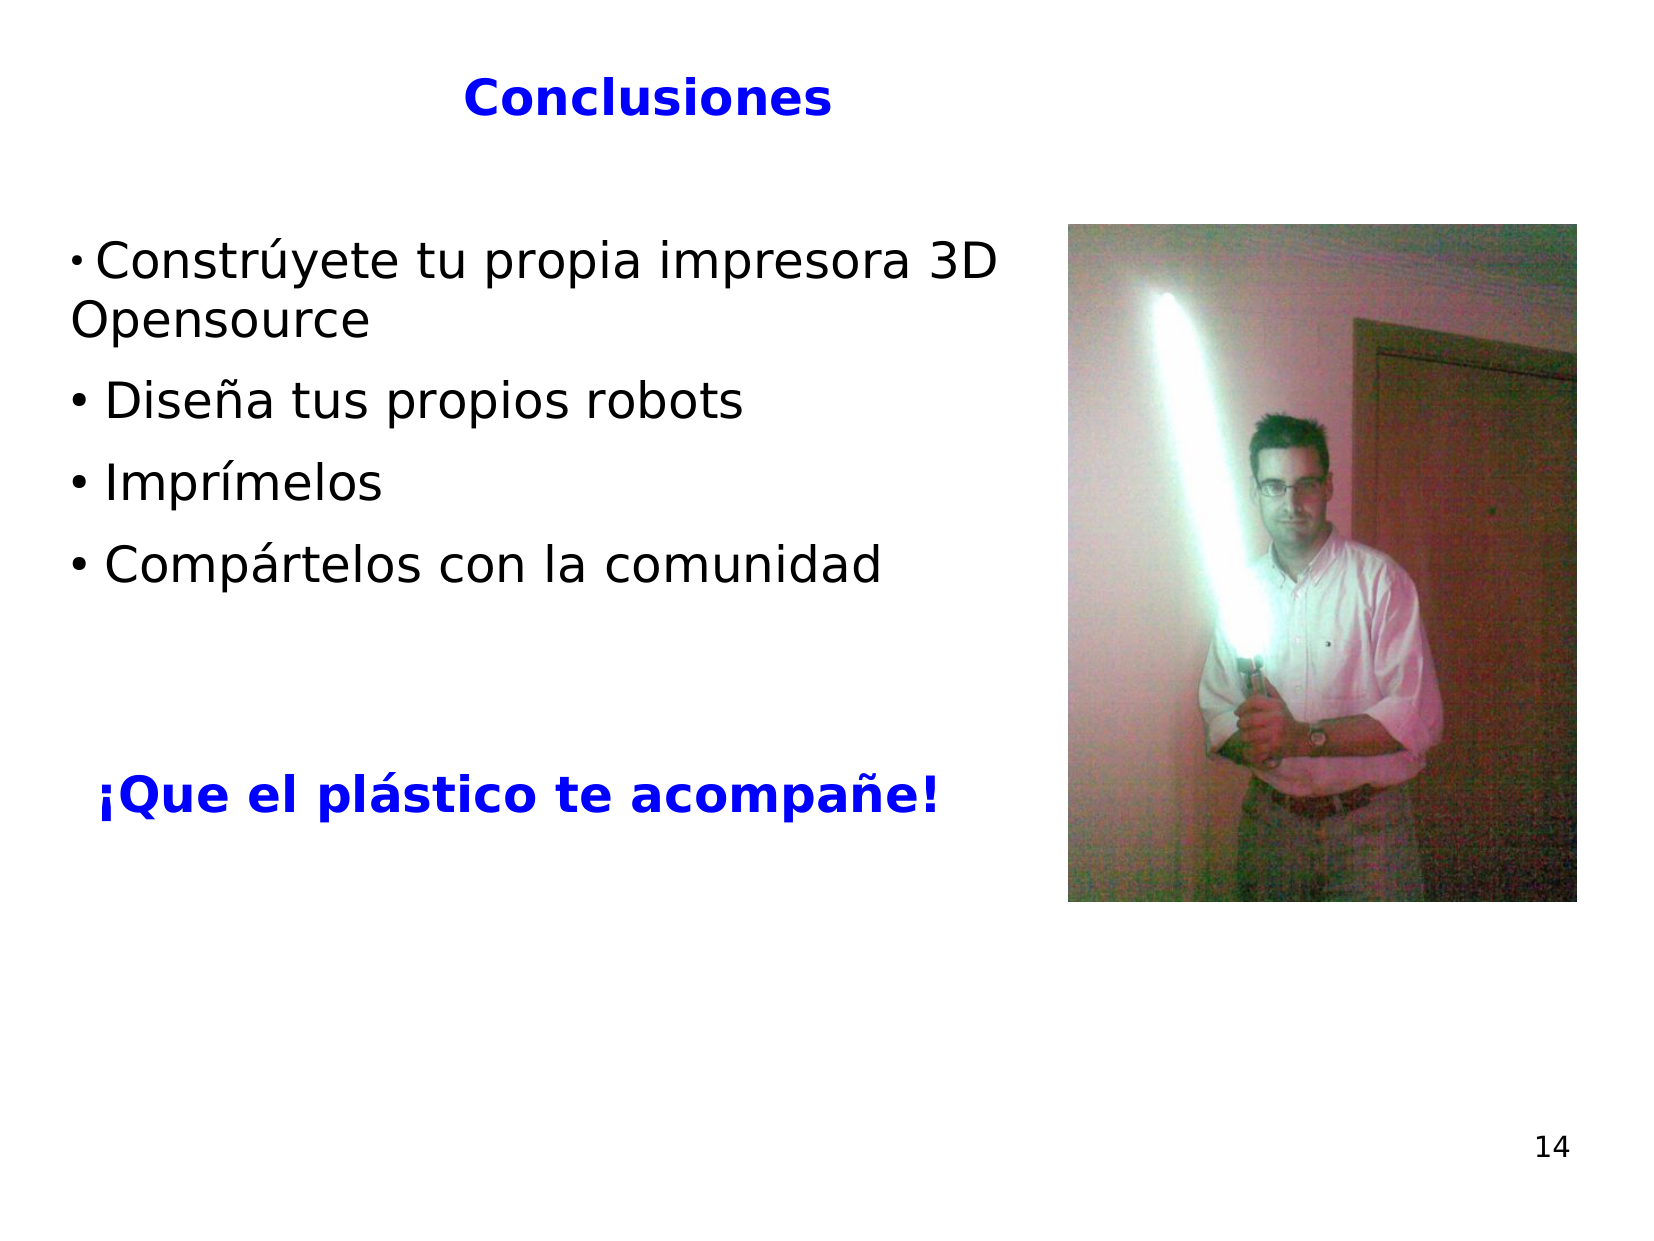

Conclusiones
 Constrúyete tu propia impresora 3D Opensource
 Diseña tus propios robots
 Imprímelos
 Compártelos con la comunidad
¡Que el plástico te acompañe!
14